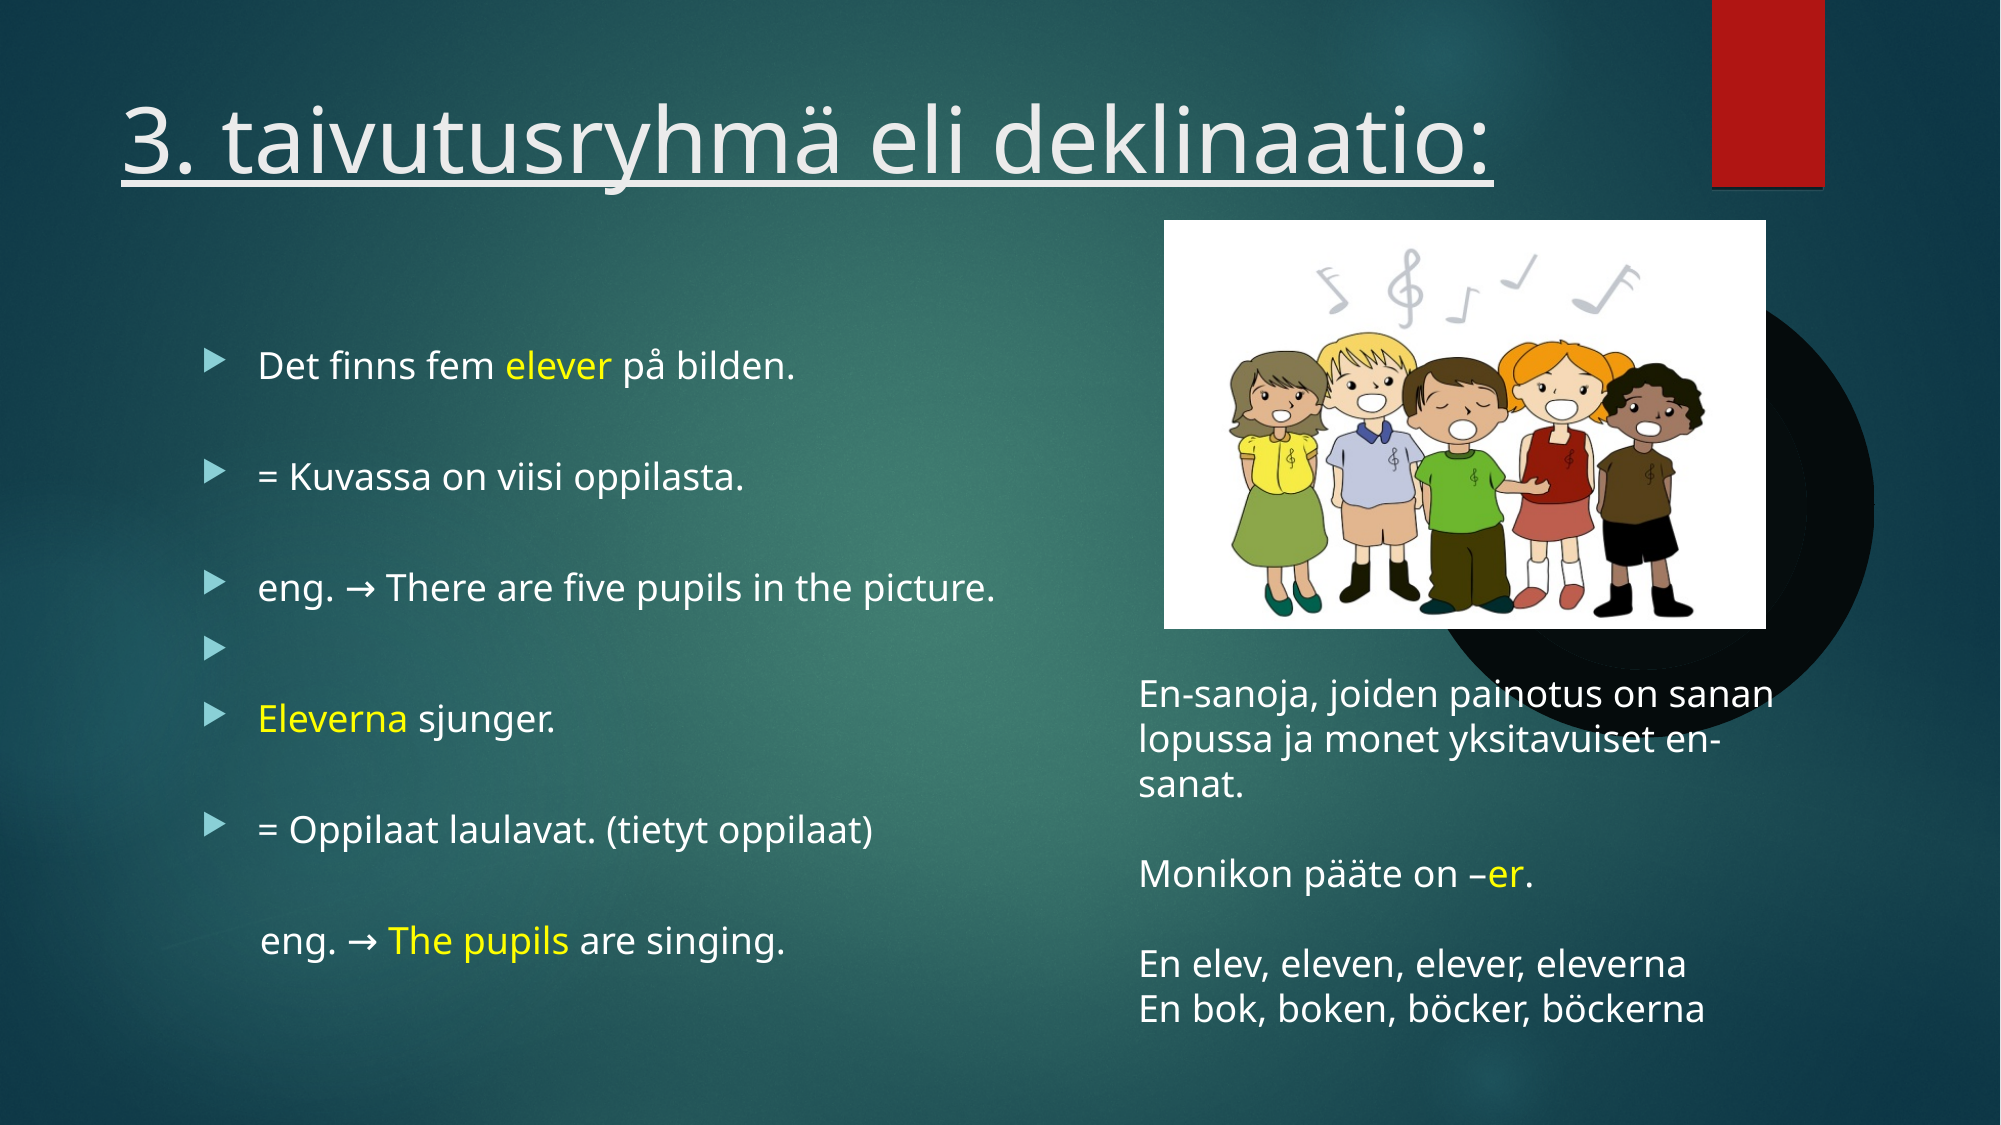

# 3. taivutusryhmä eli deklinaatio:
Det finns fem elever på bilden.
= Kuvassa on viisi oppilasta.
eng. → There are five pupils in the picture.
Eleverna sjunger.
= Oppilaat laulavat. (tietyt oppilaat)
 eng. → The pupils are singing.
En-sanoja, joiden painotus on sanan lopussa ja monet yksitavuiset en-sanat.
Monikon pääte on –er.
En elev, eleven, elever, eleverna
En bok, boken, böcker, böckerna